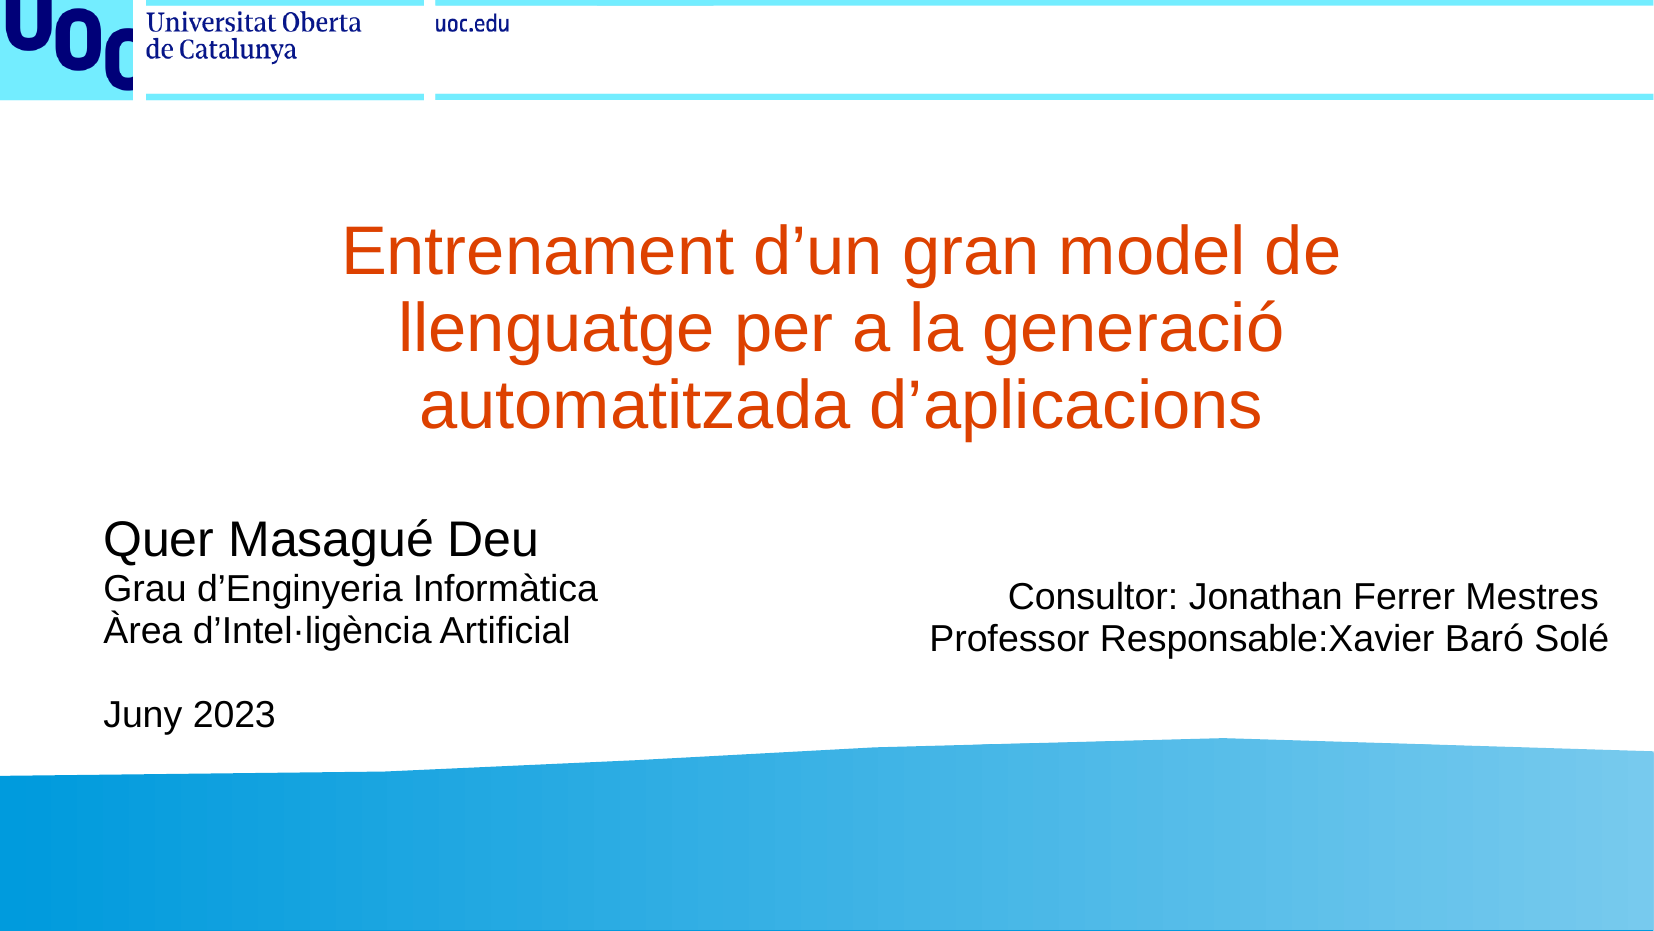

# Entrenament d’un gran model de llenguatge per a la generació automatitzada d’aplicacions
Consultor: Jonathan Ferrer Mestres
Professor Responsable:Xavier Baró Solé
Quer Masagué Deu
Grau d’Enginyeria Informàtica
Àrea d’Intel·ligència Artificial
Juny 2023